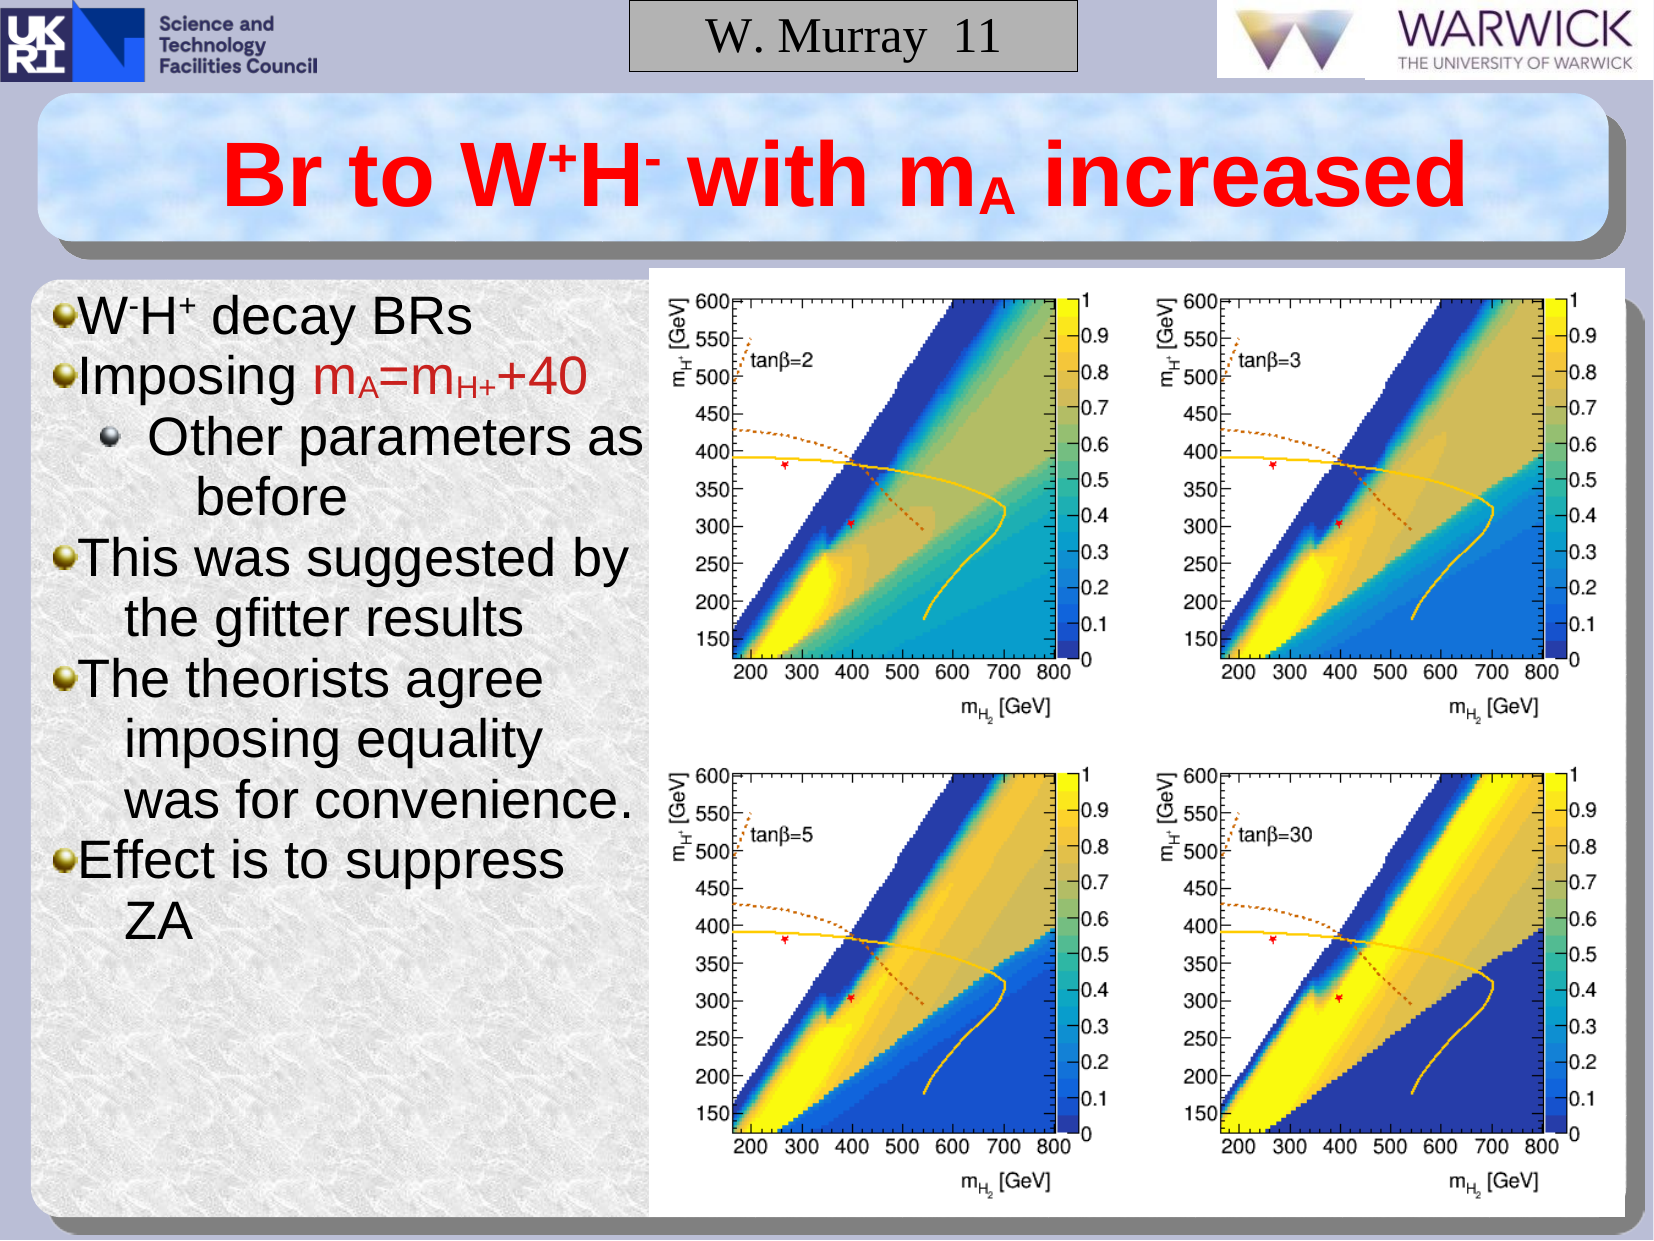

# Br to W+H- with mA increased
W-H+ decay BRs
Imposing mA=mH++40
Other parameters as before
This was suggested by the gfitter results
The theorists agree imposing equality was for convenience.
Effect is to suppress ZA